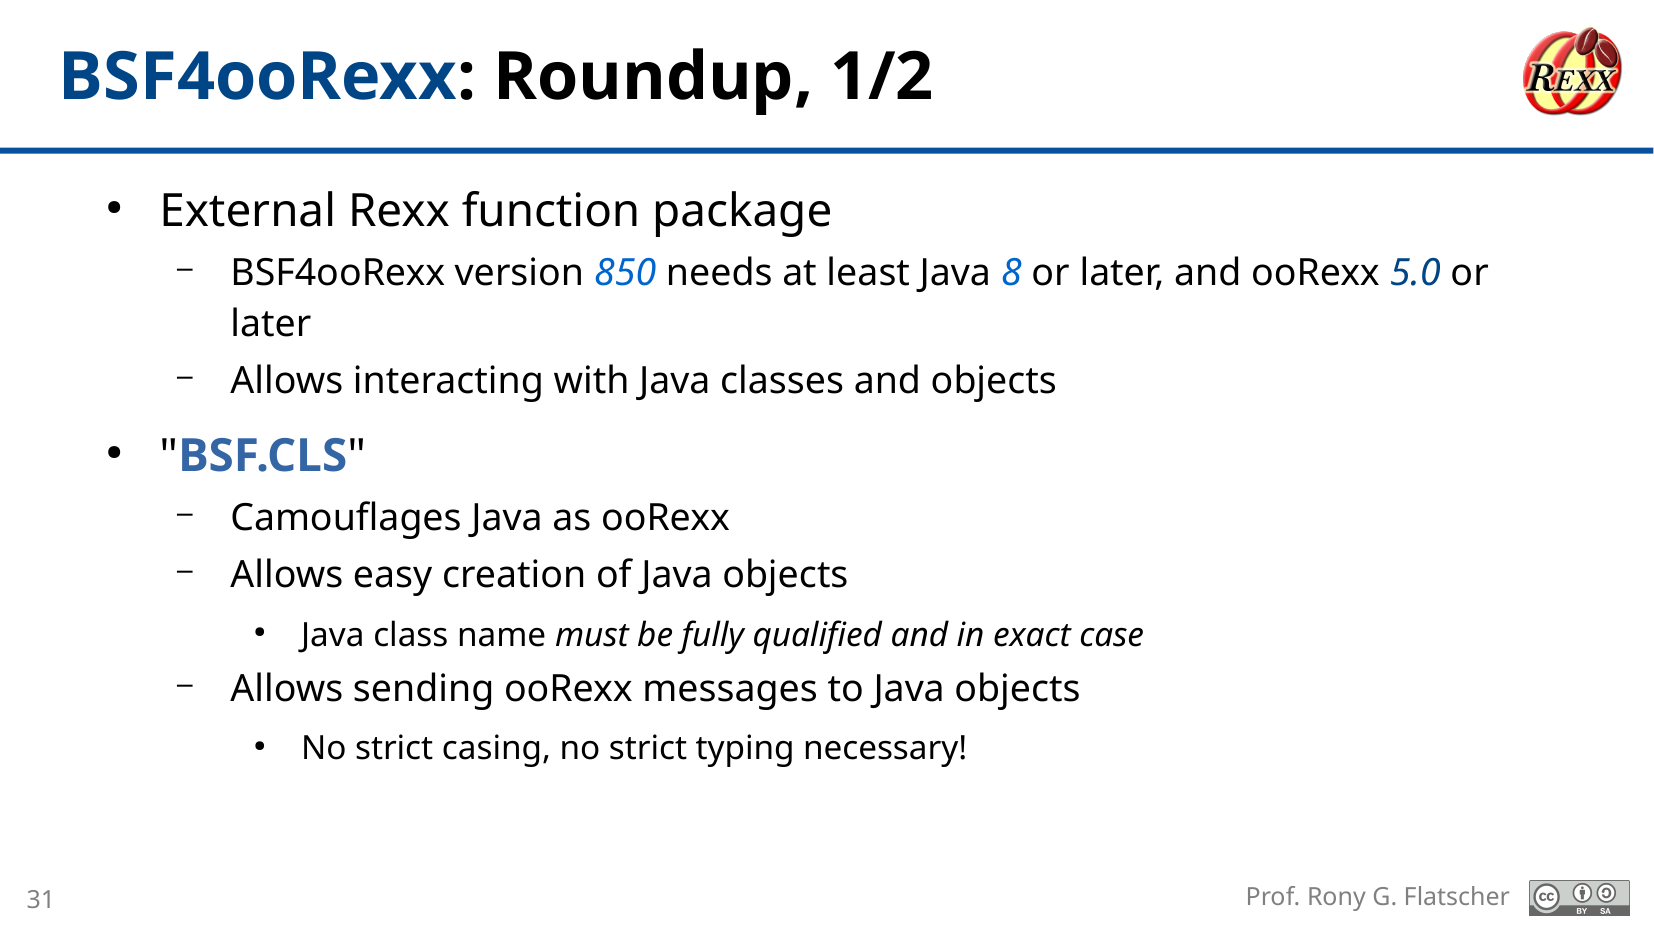

# BSF4ooRexx: Roundup, 1/2
External Rexx function package
BSF4ooRexx version 850 needs at least Java 8 or later, and ooRexx 5.0 or later
Allows interacting with Java classes and objects
"BSF.CLS"
Camouflages Java as ooRexx
Allows easy creation of Java objects
Java class name must be fully qualified and in exact case
Allows sending ooRexx messages to Java objects
No strict casing, no strict typing necessary!